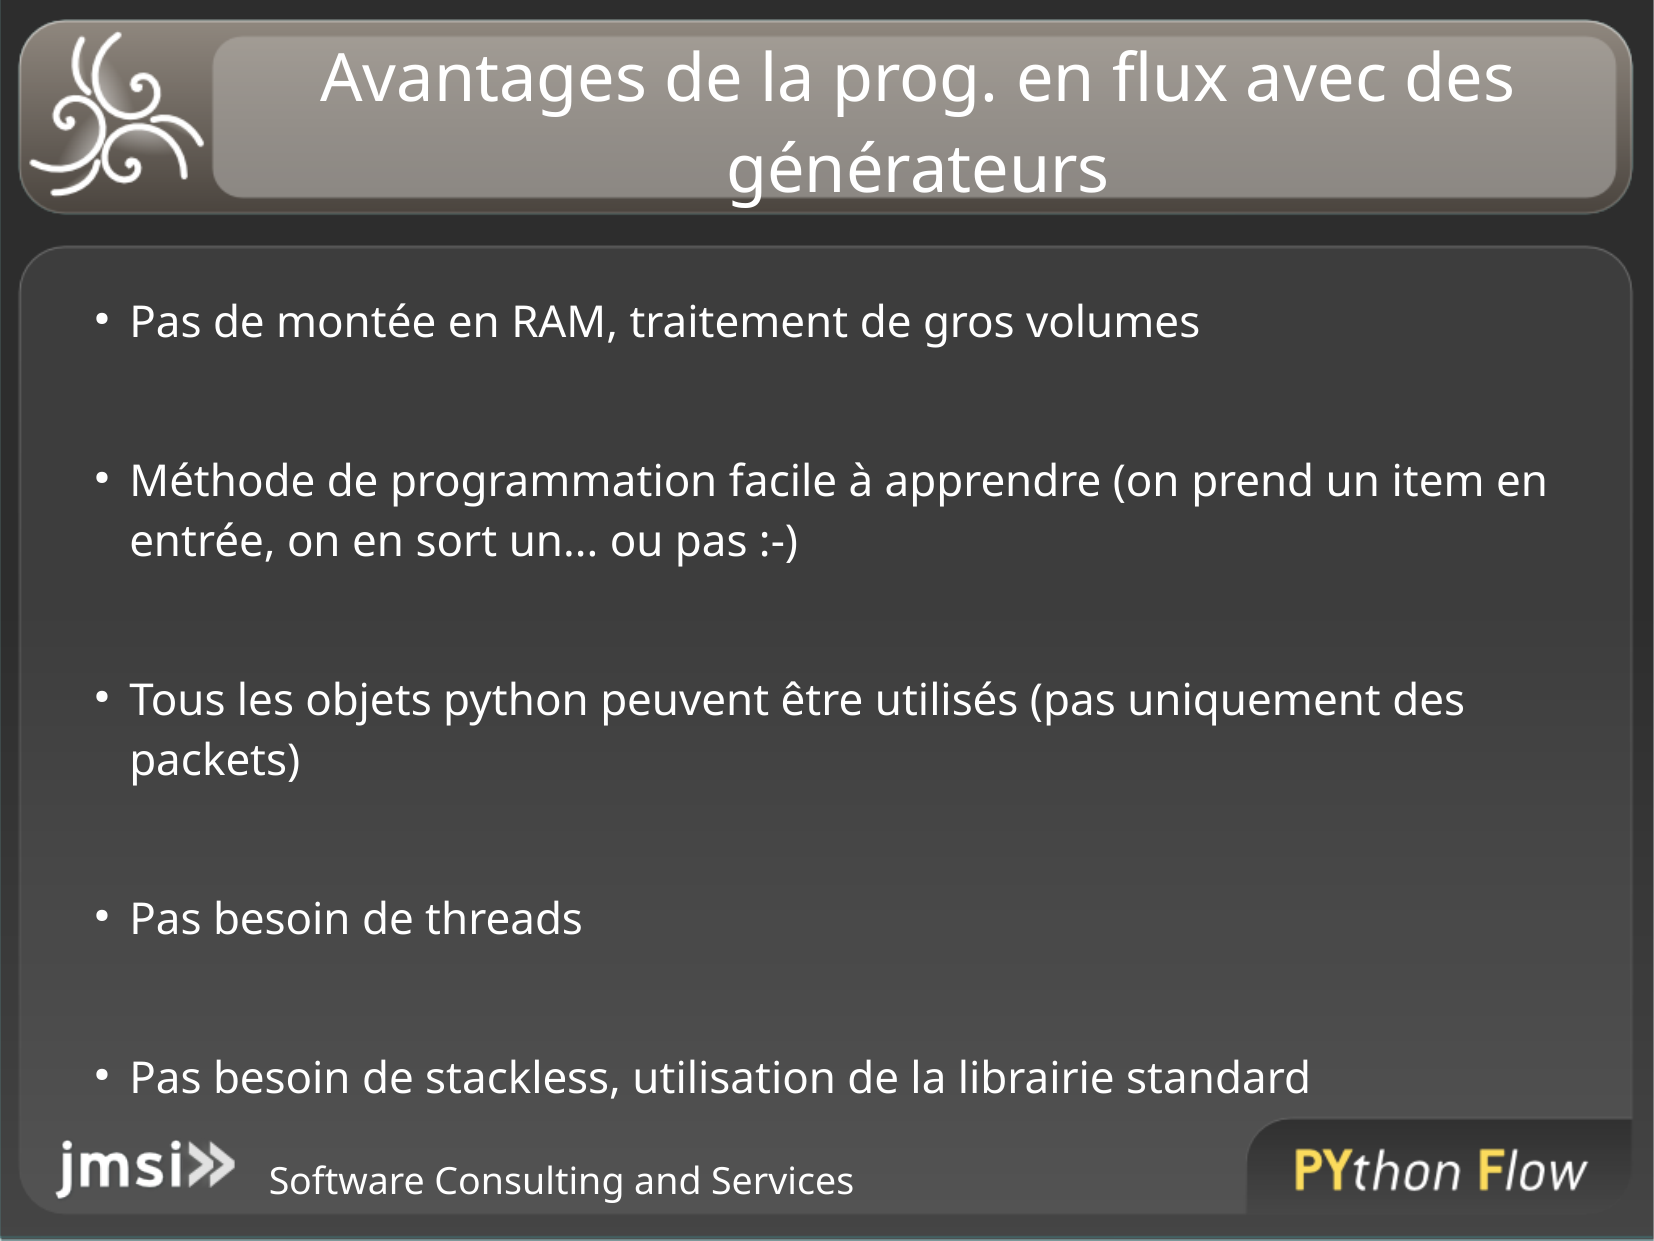

# Avantages de la prog. en flux avec des générateurs
Pas de montée en RAM, traitement de gros volumes
Méthode de programmation facile à apprendre (on prend un item en entrée, on en sort un... ou pas :-)
Tous les objets python peuvent être utilisés (pas uniquement des packets)
Pas besoin de threads
Pas besoin de stackless, utilisation de la librairie standard